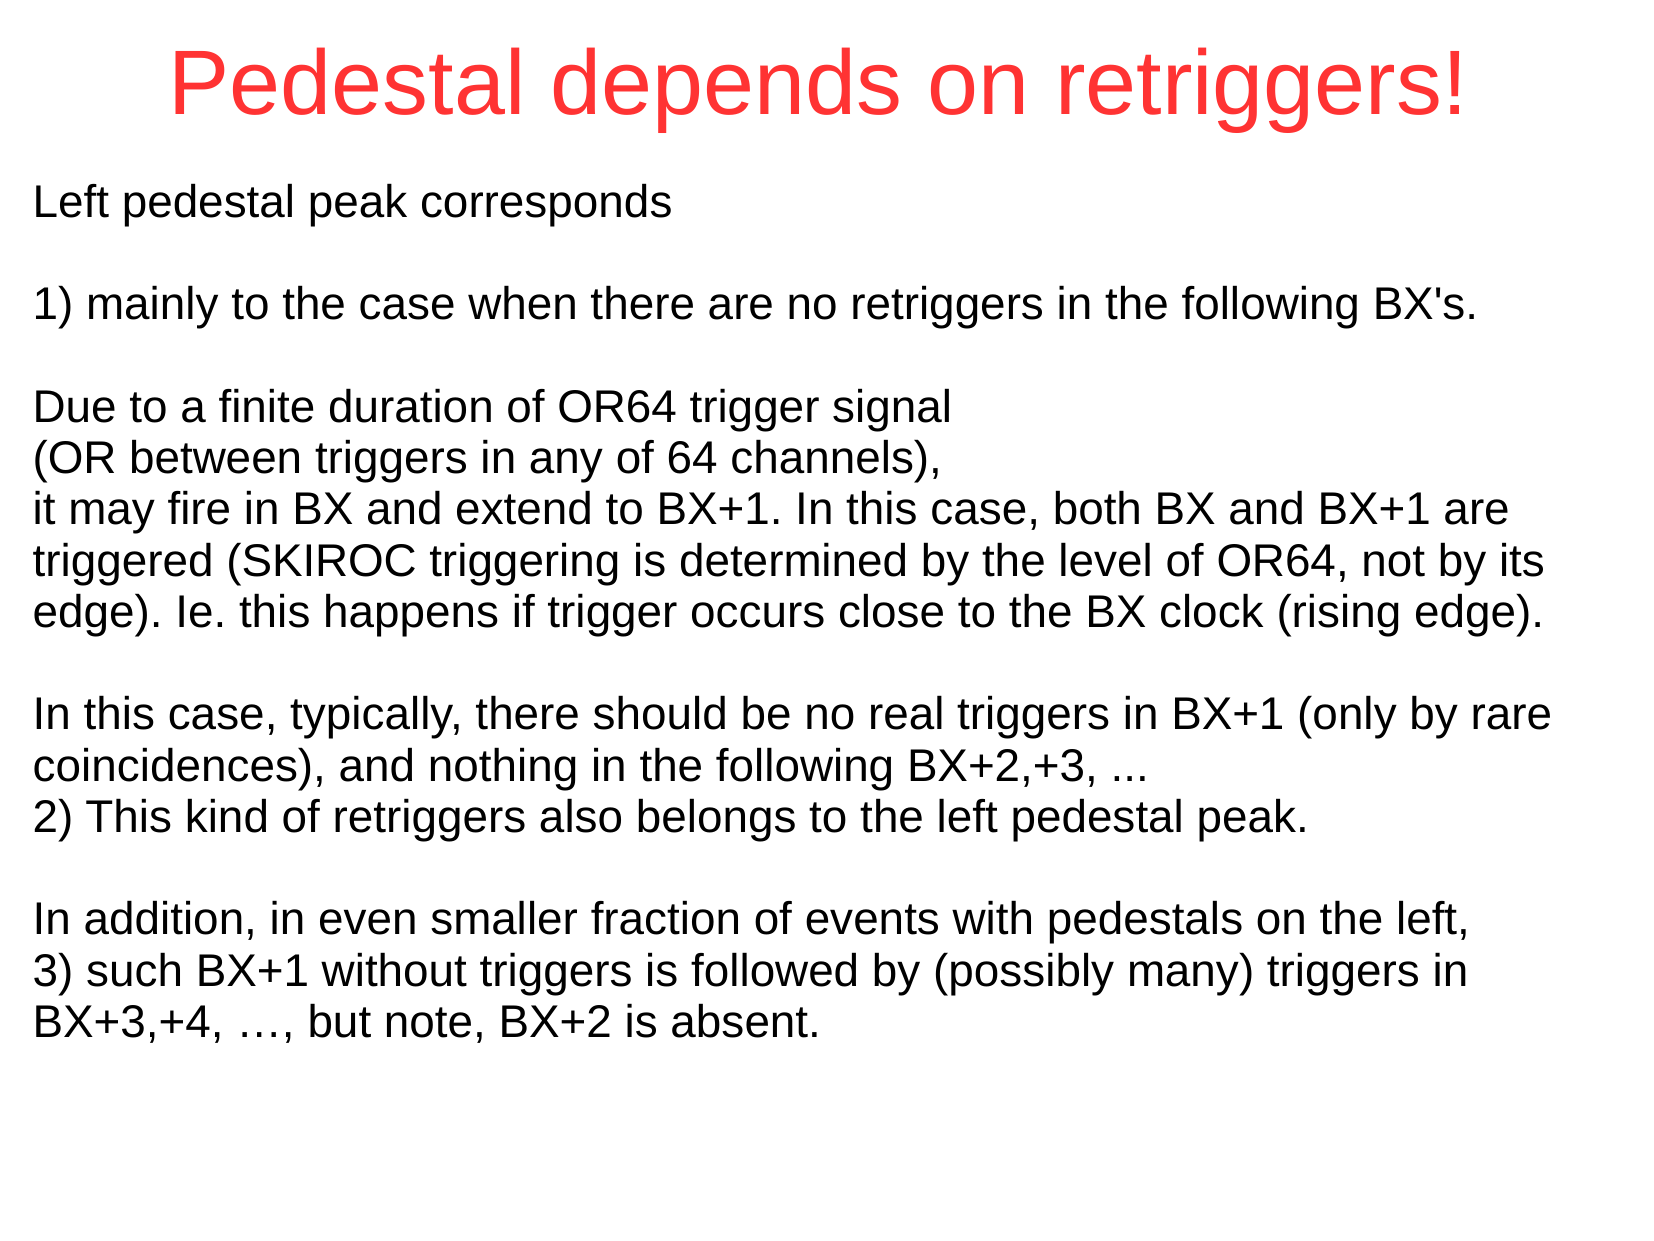

# Pedestal depends on retriggers!
Left pedestal peak corresponds
1) mainly to the case when there are no retriggers in the following BX's.
Due to a finite duration of OR64 trigger signal
(OR between triggers in any of 64 channels),
it may fire in BX and extend to BX+1. In this case, both BX and BX+1 are triggered (SKIROC triggering is determined by the level of OR64, not by its edge). Ie. this happens if trigger occurs close to the BX clock (rising edge).
In this case, typically, there should be no real triggers in BX+1 (only by rare coincidences), and nothing in the following BX+2,+3, ...
2) This kind of retriggers also belongs to the left pedestal peak.
In addition, in even smaller fraction of events with pedestals on the left,
3) such BX+1 without triggers is followed by (possibly many) triggers in BX+3,+4, …, but note, BX+2 is absent.